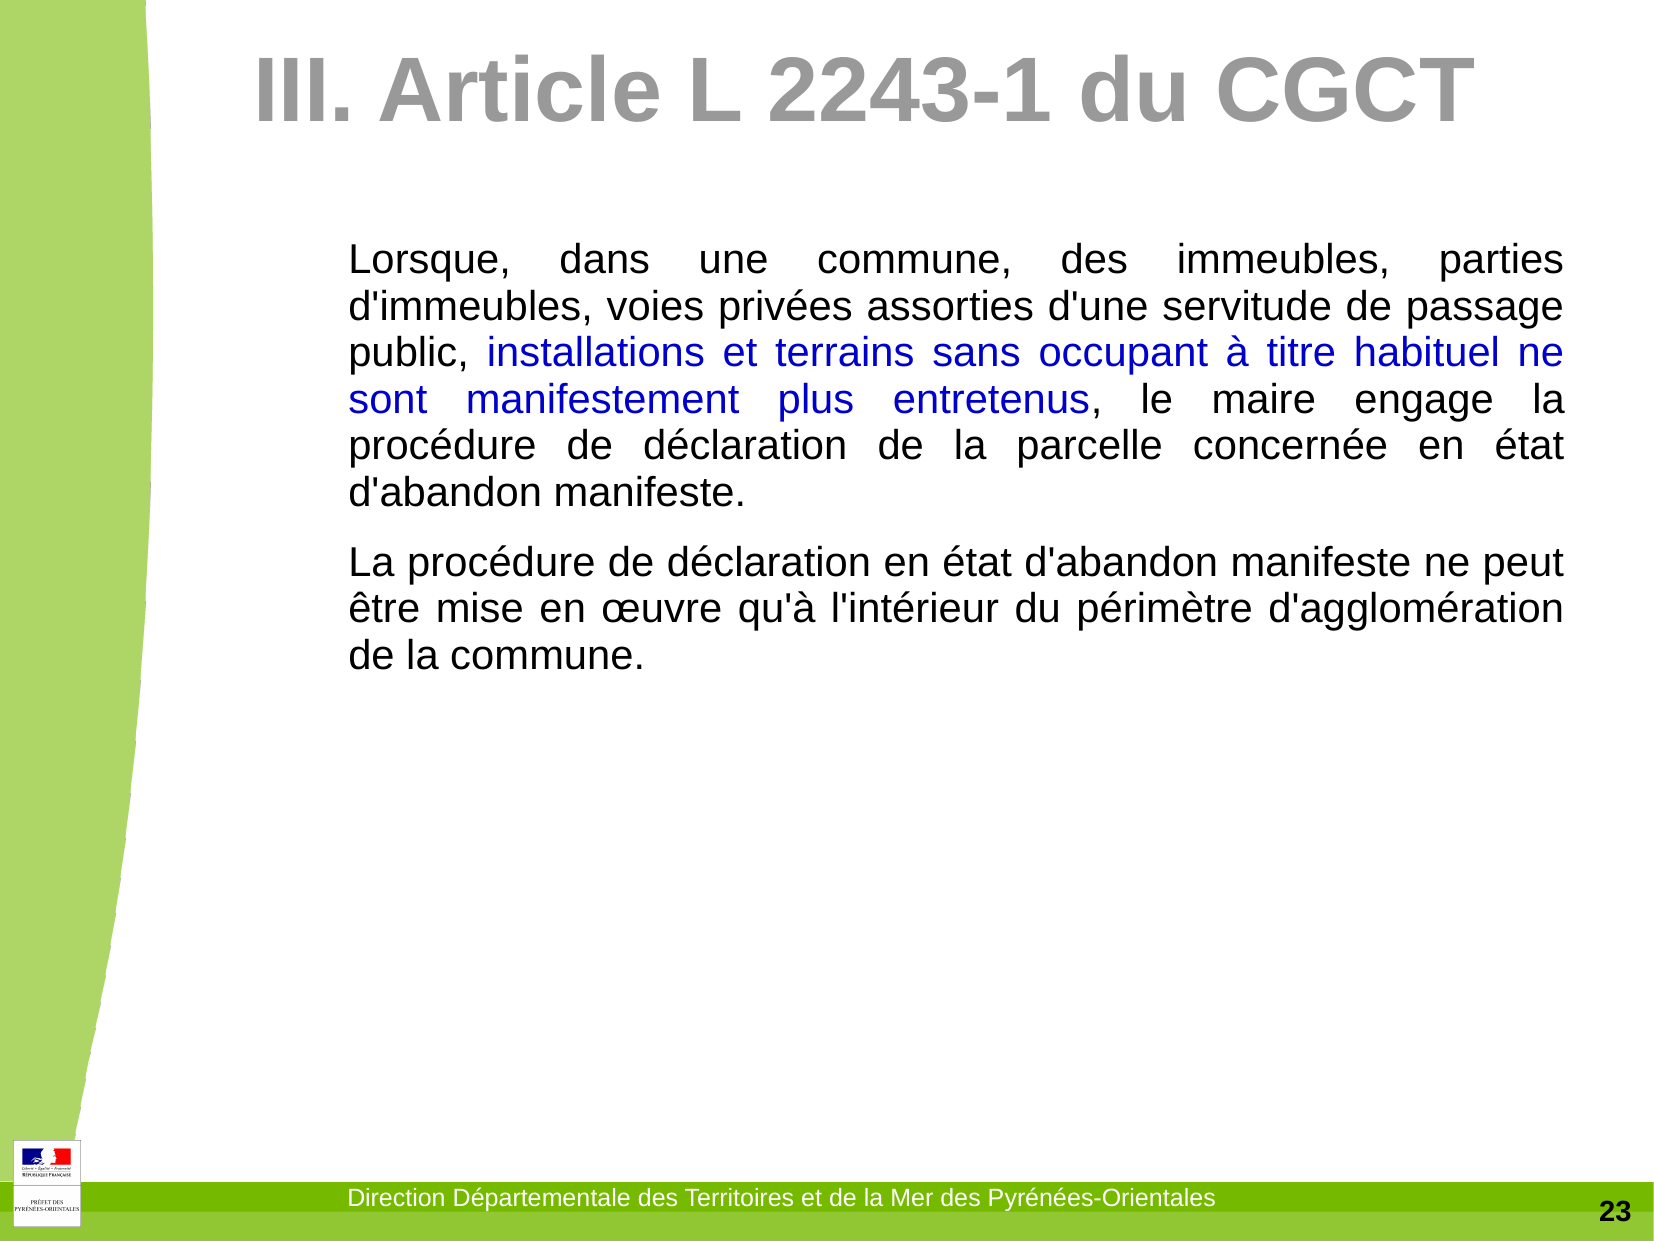

# III. Article L 2243-1 du CGCT
Lorsque, dans une commune, des immeubles, parties d'immeubles, voies privées assorties d'une servitude de passage public, installations et terrains sans occupant à titre habituel ne sont manifestement plus entretenus, le maire engage la procédure de déclaration de la parcelle concernée en état d'abandon manifeste.
La procédure de déclaration en état d'abandon manifeste ne peut être mise en œuvre qu'à l'intérieur du périmètre d'agglomération de la commune.
Direction Départementale des Territoires et de la Mer des Pyrénées-Orientales
23